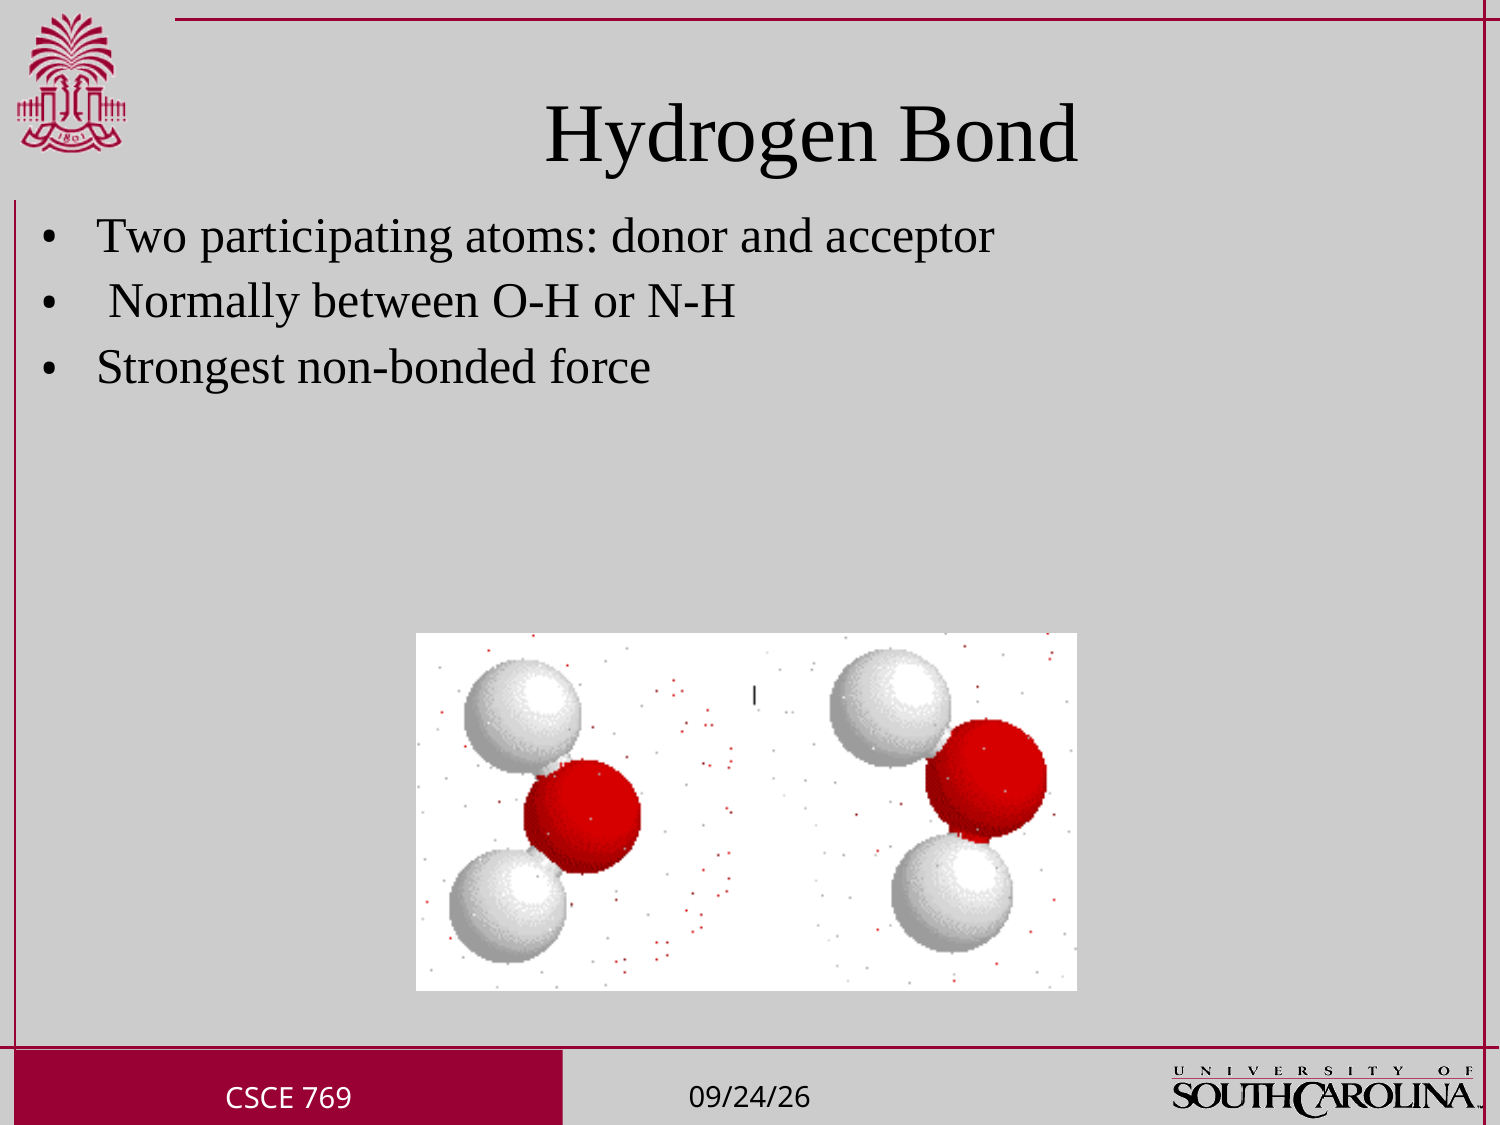

# Hydrogen Bond
Two participating atoms: donor and acceptor
 Normally between O-H or N-H
Strongest non-bonded force